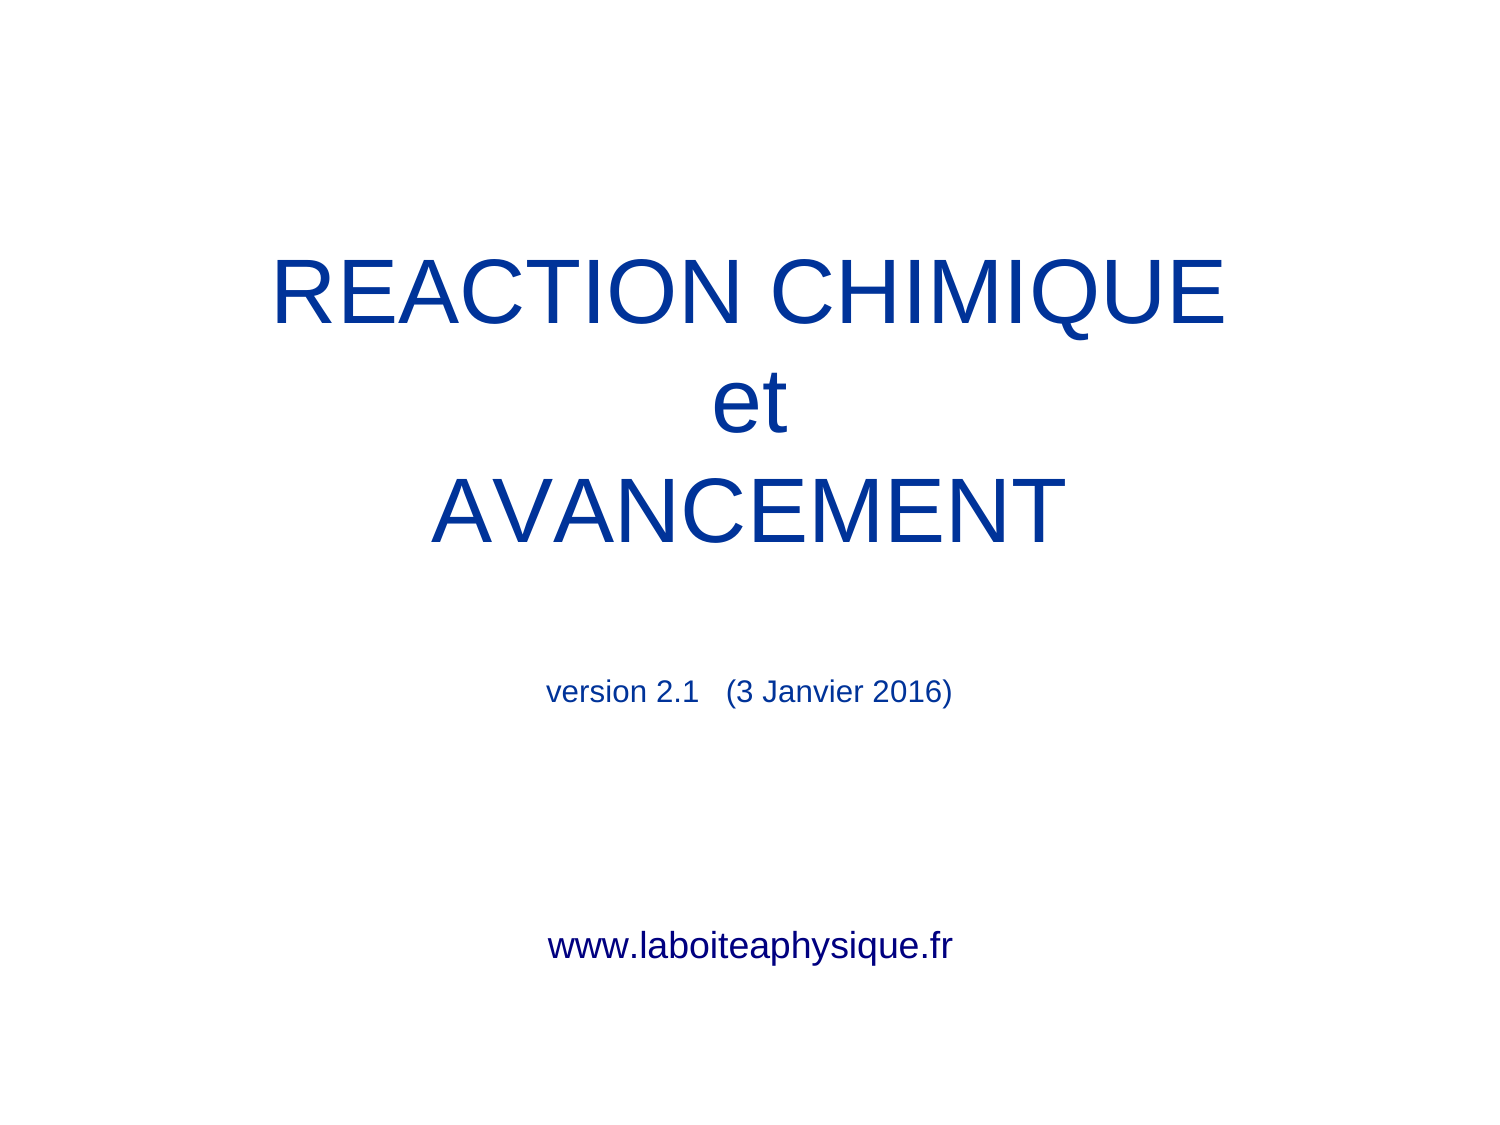

# REACTION CHIMIQUE et AVANCEMENT version 2.1 (3 Janvier 2016)
www.laboiteaphysique.fr